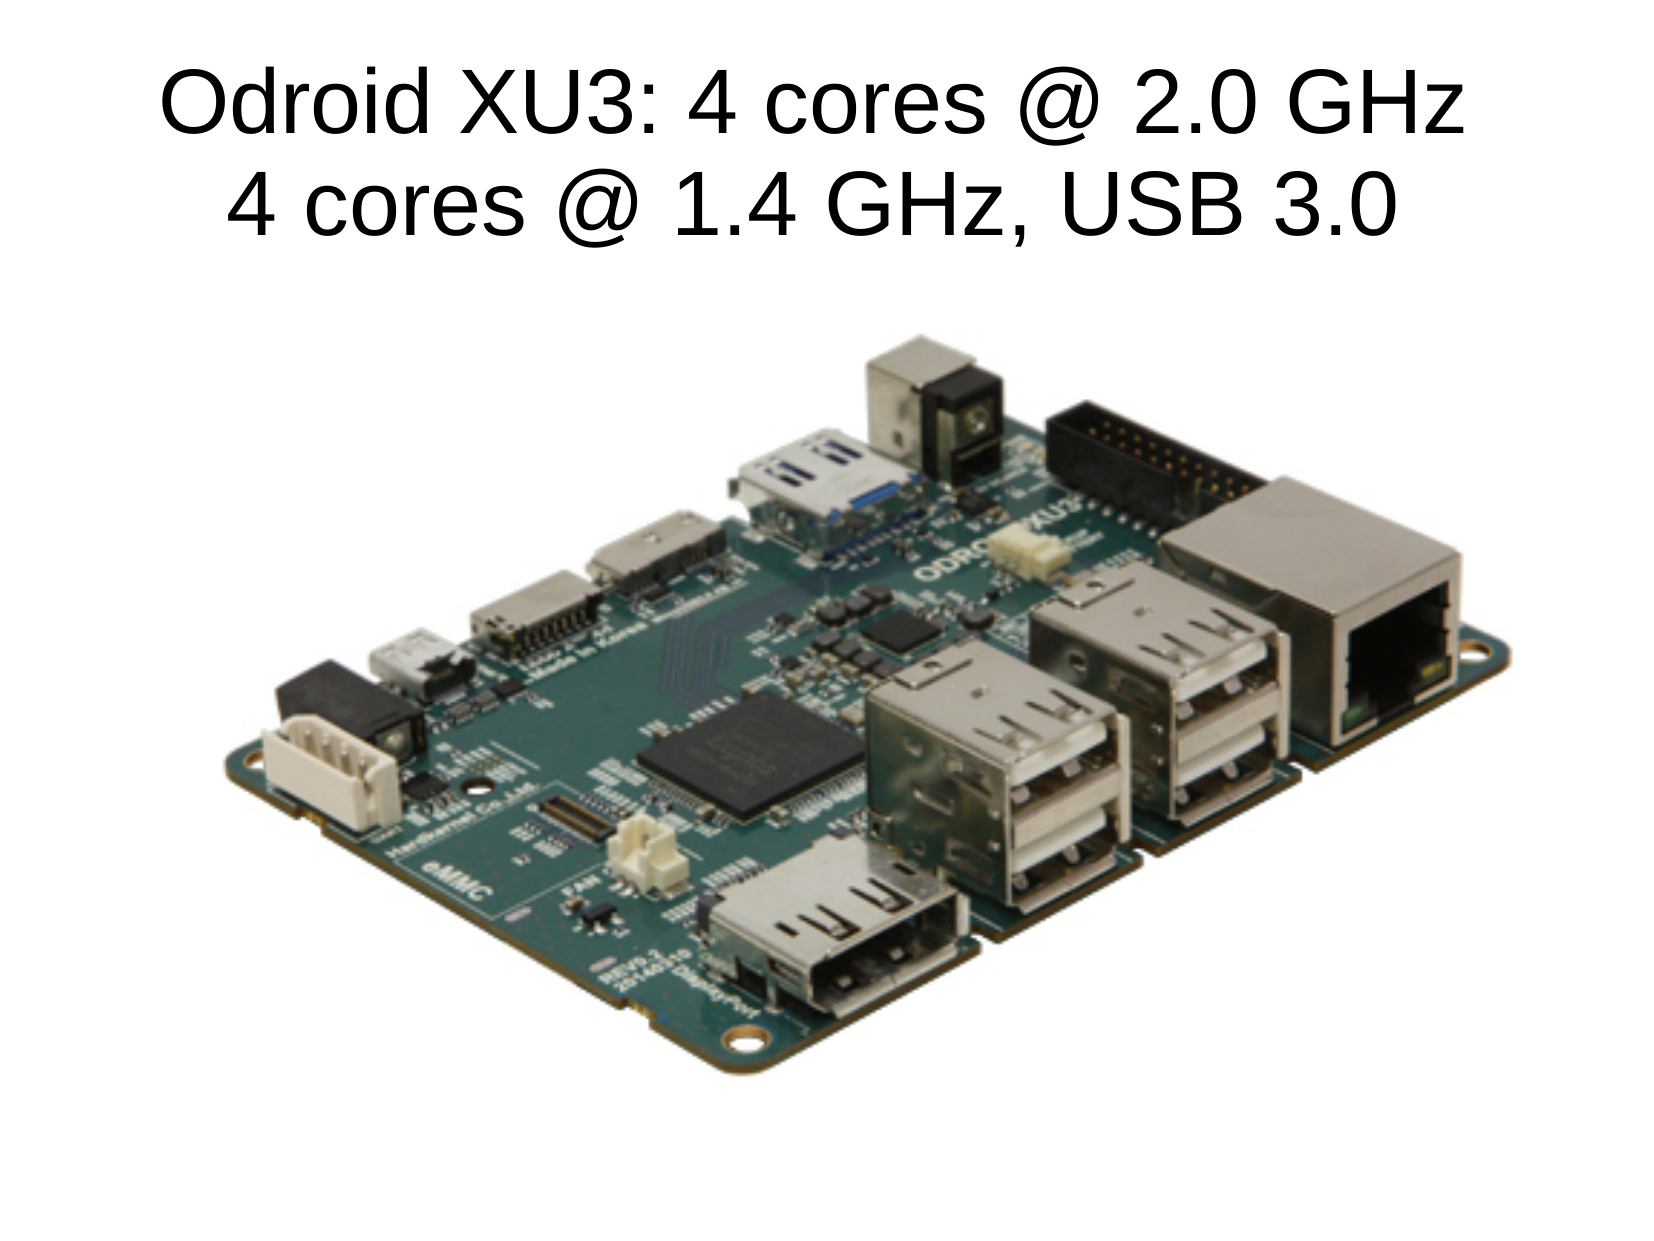

# Odroid XU3: 4 cores @ 2.0 GHz 4 cores @ 1.4 GHz, USB 3.0